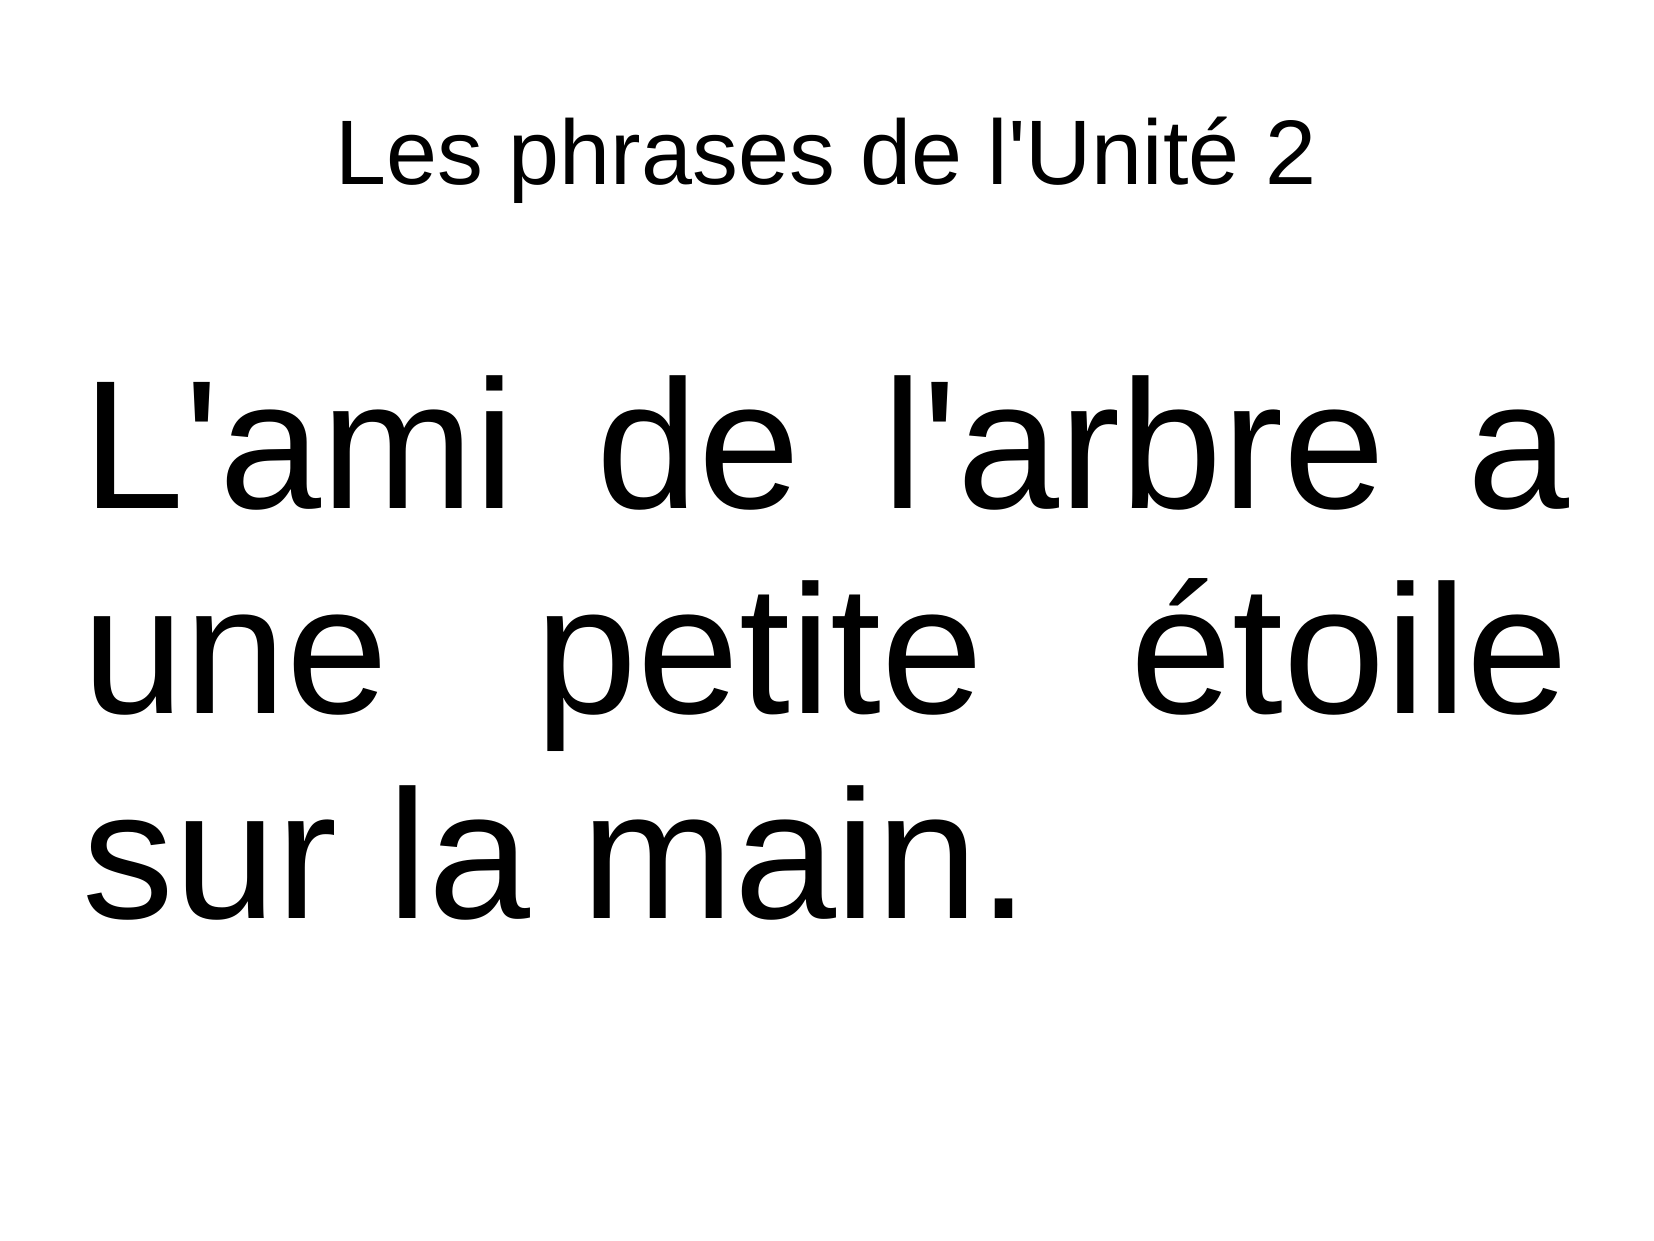

# Les phrases de l'Unité 2
L'ami de l'arbre a une petite étoile sur la main.